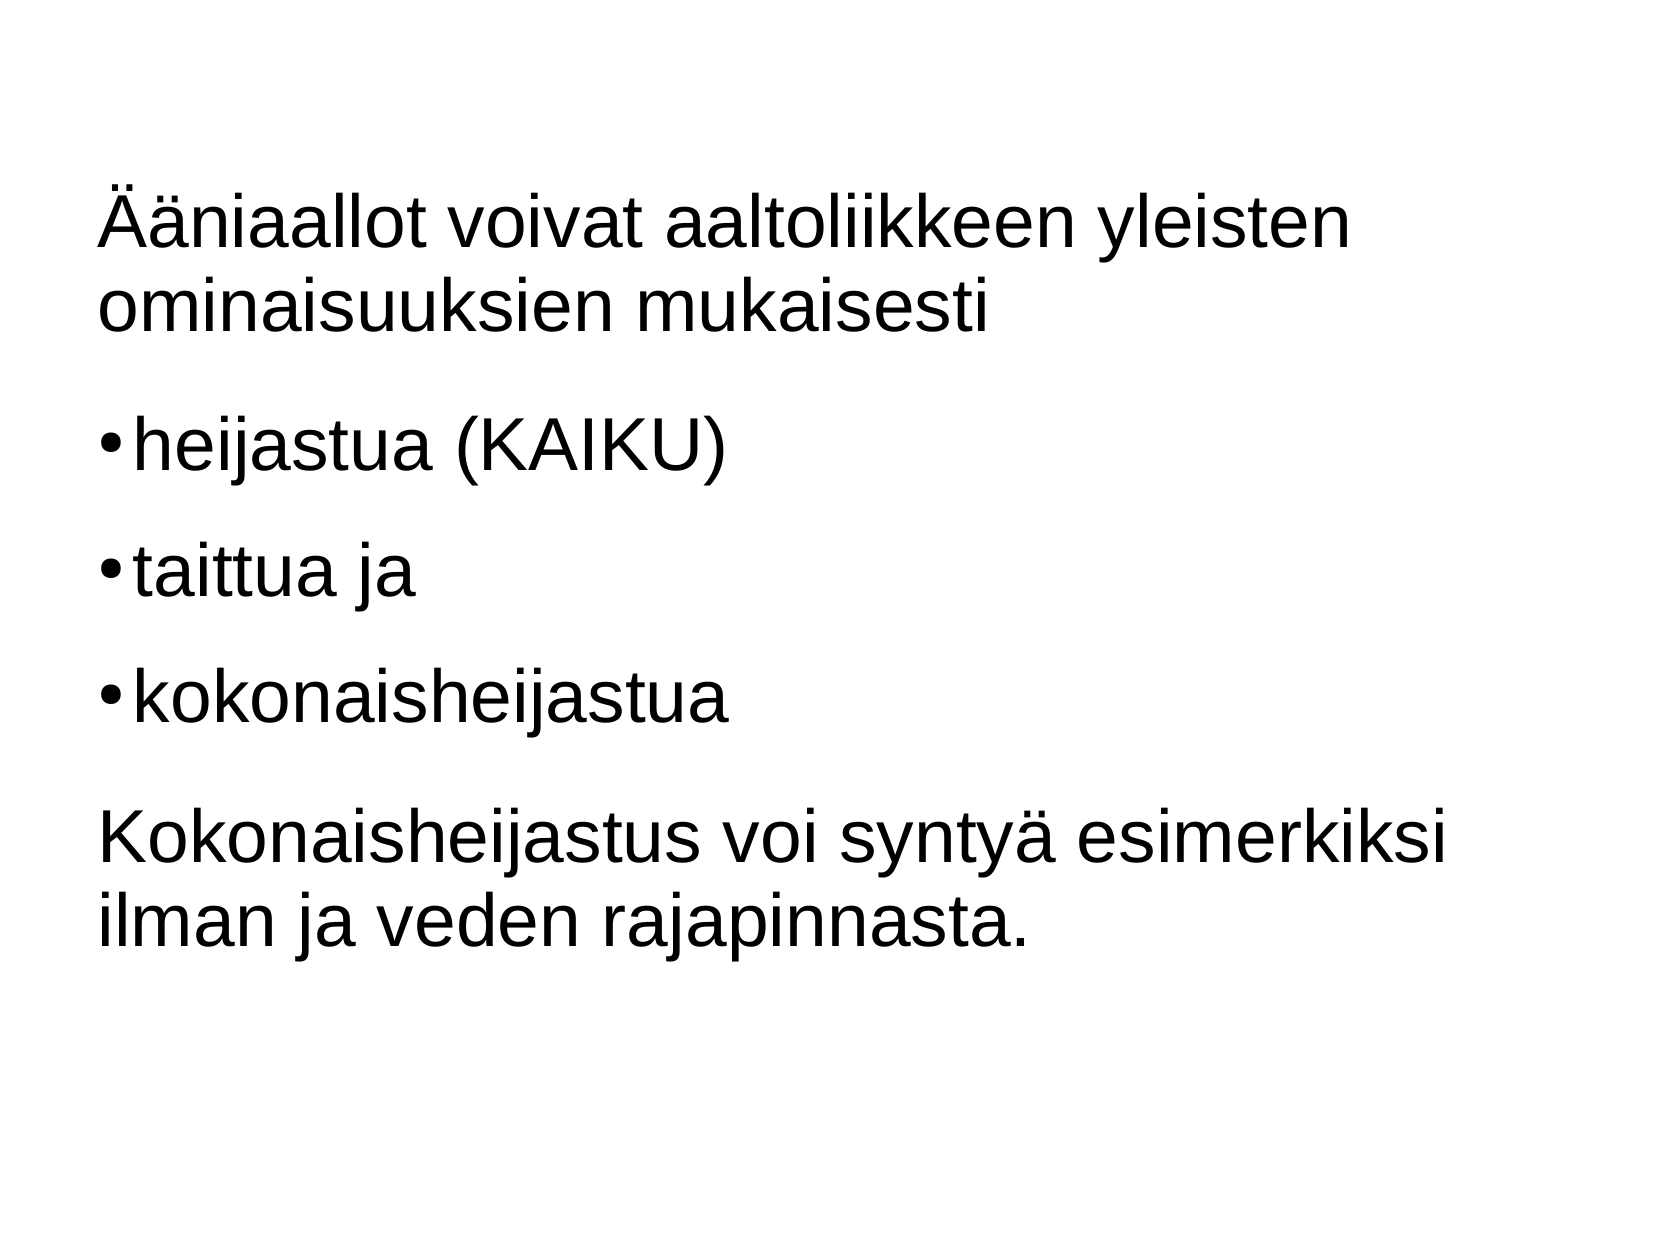

Ääniaallot voivat aaltoliikkeen yleisten ominaisuuksien mukaisesti
heijastua (KAIKU)
taittua ja
kokonaisheijastua
Kokonaisheijastus voi syntyä esimerkiksi ilman ja veden rajapinnasta.